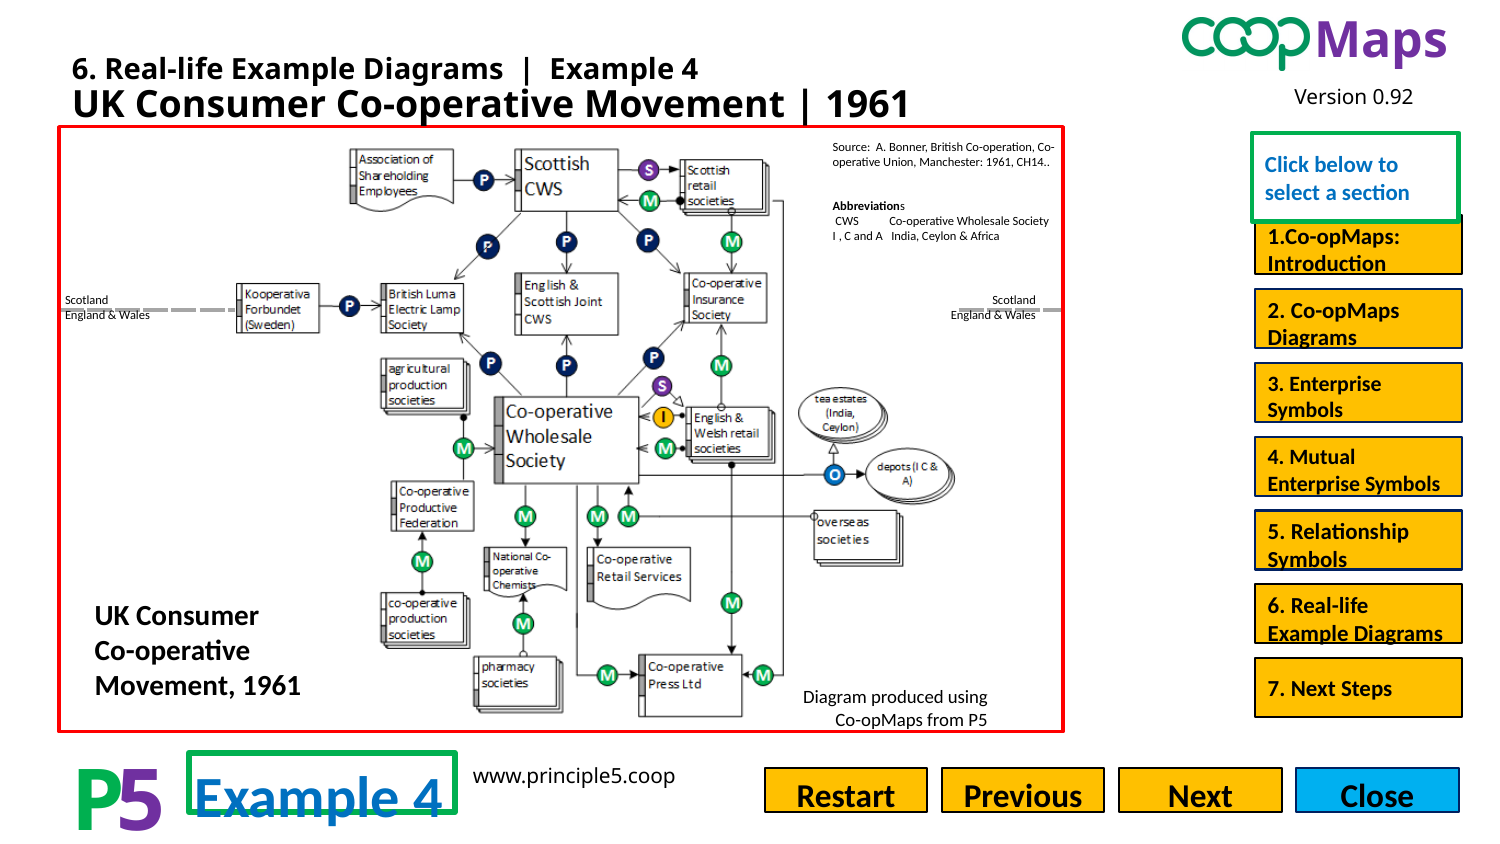

Maps
6. Real-life Example Diagrams | Example 4
UK Consumer Co-operative Movement | 1961
Version 0.92
Source: A. Bonner, British Co-operation, Co-operative Union, Manchester: 1961, CH14..
Click below to select a section
Abbreviations
 CWS Co-operative Wholesale Society
I , C and A India, Ceylon & Africa
1.Co-opMaps: Introduction
Scotland
England & Wales
Scotland
England & Wales
2. Co-opMaps Diagrams
3. Enterprise Symbols
4. Mutual Enterprise Symbols
5. Relationship Symbols
6. Real-life Example Diagrams
UK Consumer
Co-operative
Movement, 1961
7. Next Steps
Diagram produced using
Co-opMaps from P5
P
5
Example 4
 www.principle5.coop
Restart
Previous
Next
Close